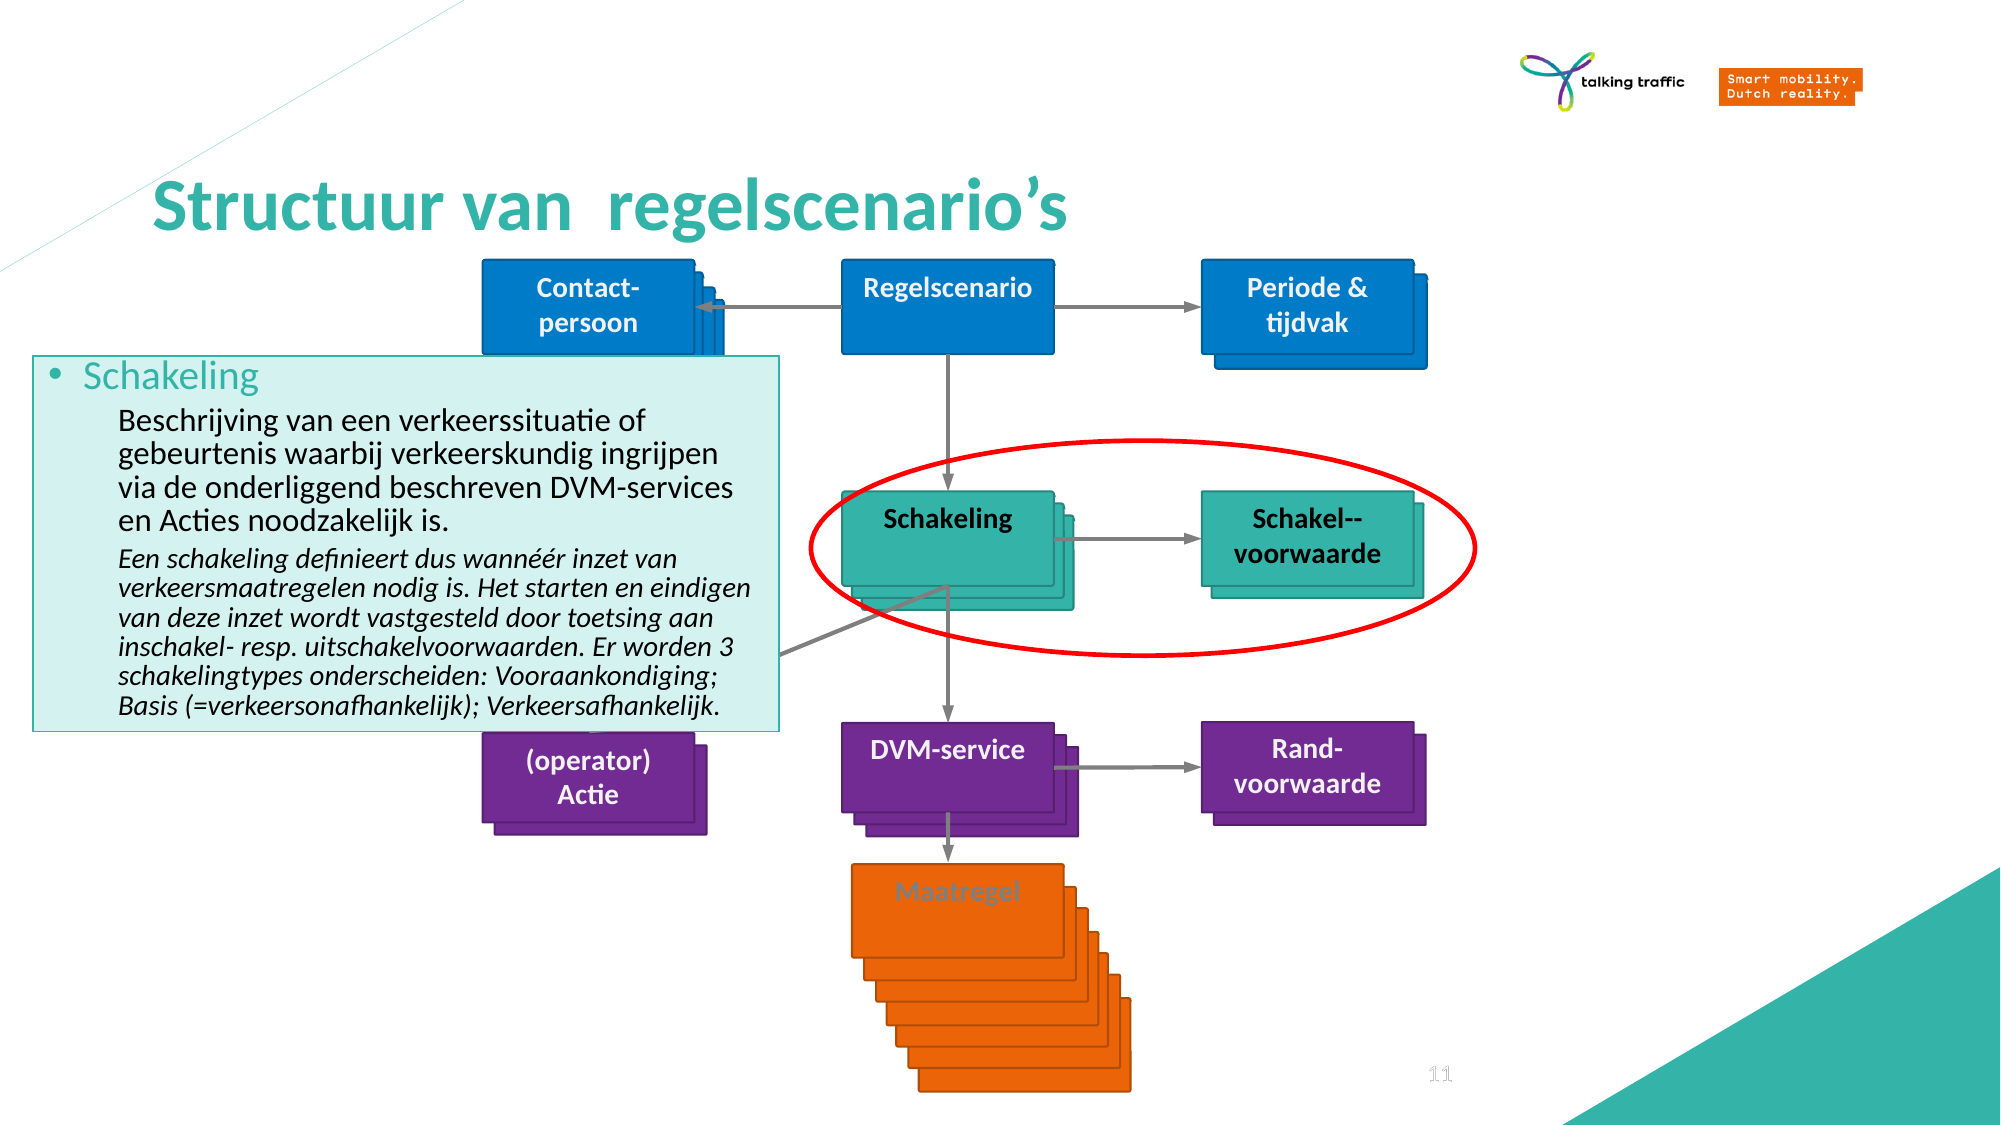

# Structuur van regelscenario’s
Contact-persoon
Regelscenario
Periode & tijdvak
Contact-persoon
Periode & tijdvak
Contact-persoon
Contact-persoon
Schakeling
Beschrijving van een verkeerssituatie of gebeurtenis waarbij verkeerskundig ingrijpen via de onderliggend beschreven DVM-services en Acties noodzakelijk is.
Een schakeling definieert dus wannéér inzet van verkeersmaatregelen nodig is. Het starten en eindigen van deze inzet wordt vastgesteld door toetsing aan inschakel- resp. uitschakelvoorwaarden. Er worden 3 schakelingtypes onderscheiden: Vooraankondiging; Basis (=verkeersonafhankelijk); Verkeersafhankelijk.
Schakeling
Schakel--voorwaarde
Schakel--voorwaarde
Schakeling
Schakeling
Rand-voorwaarde
DVM-service
(operator)
Actie
Rand-voorwaarde
DVM-service
(operator)
Actie
DVM-service
Maatregel
9
9